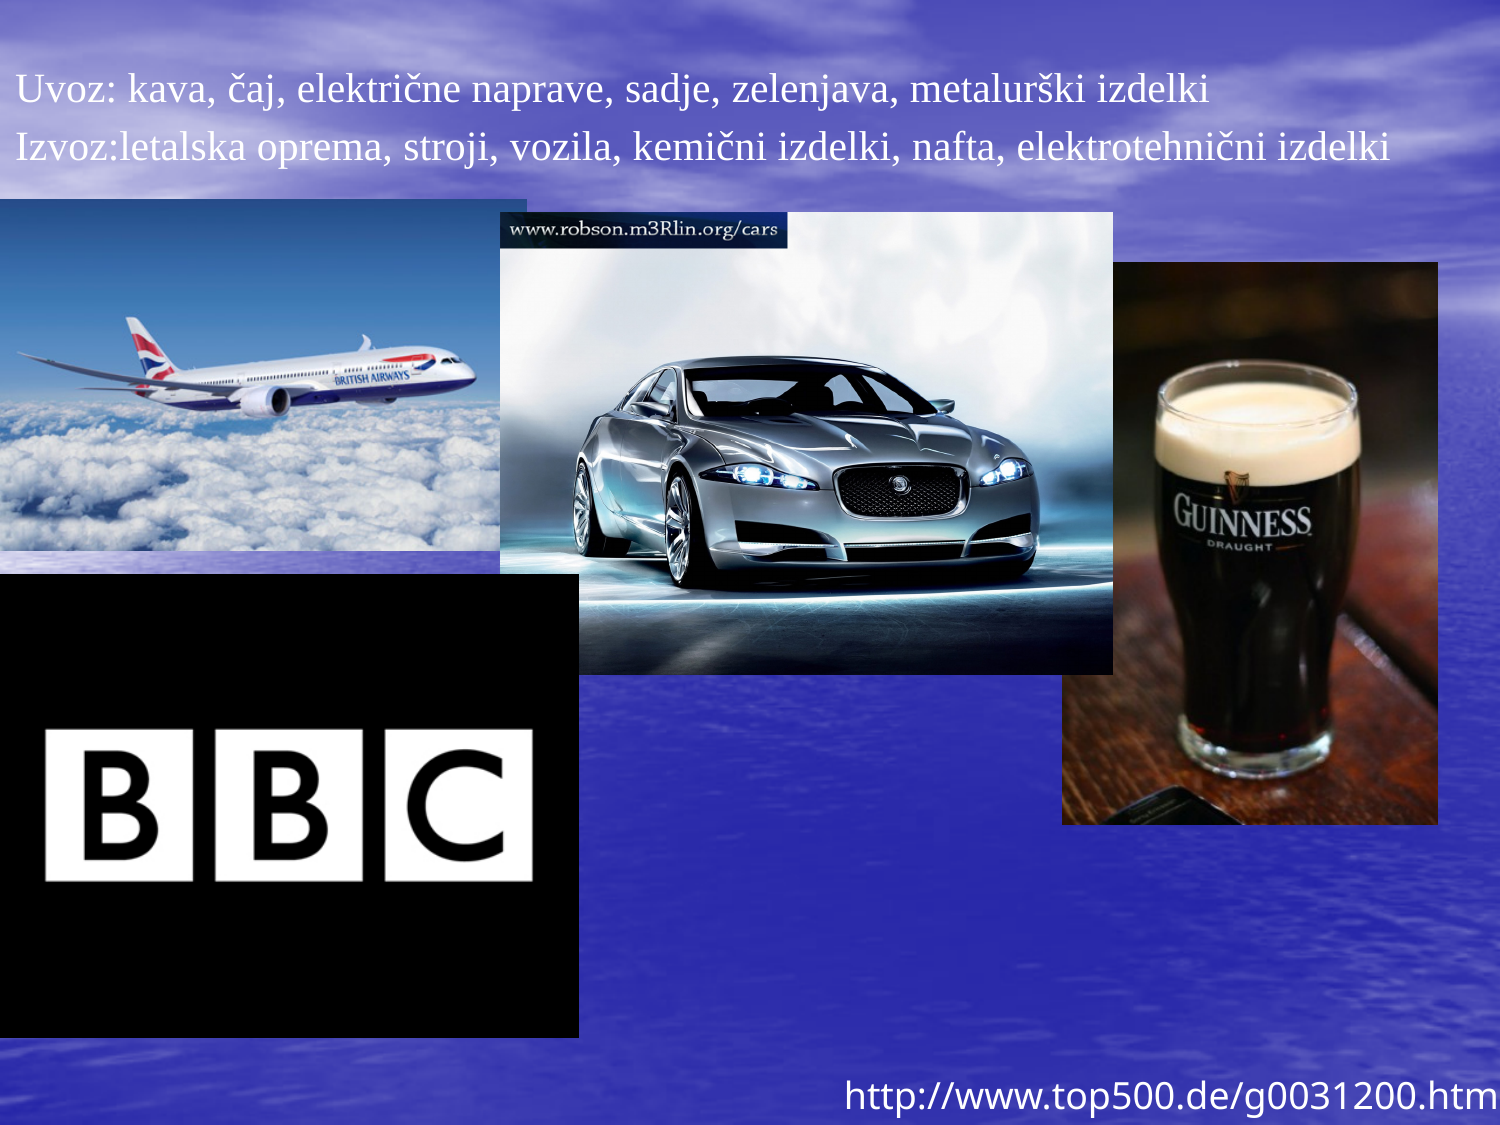

# Uvoz: kava, čaj, električne naprave, sadje, zelenjava, metalurški izdelki
Izvoz:letalska oprema, stroji, vozila, kemični izdelki, nafta, elektrotehnični izdelki
http://www.top500.de/g0031200.htm